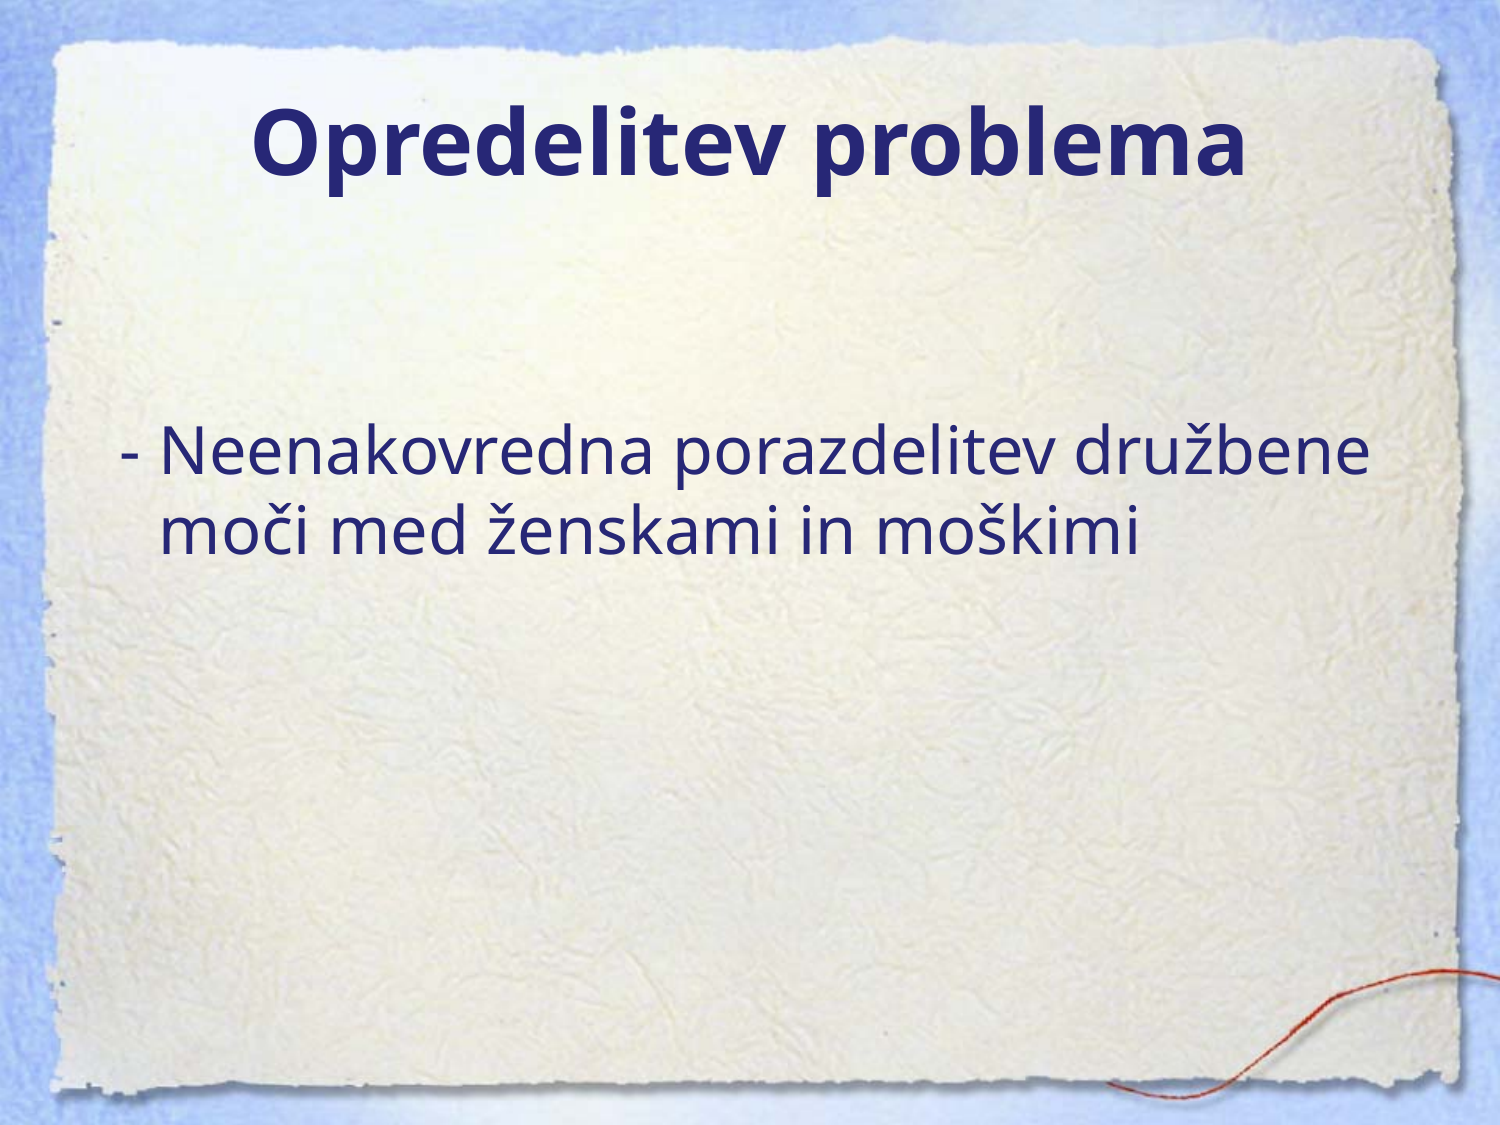

# Opredelitev problema
 - Neenakovredna porazdelitev družbene moči med ženskami in moškimi